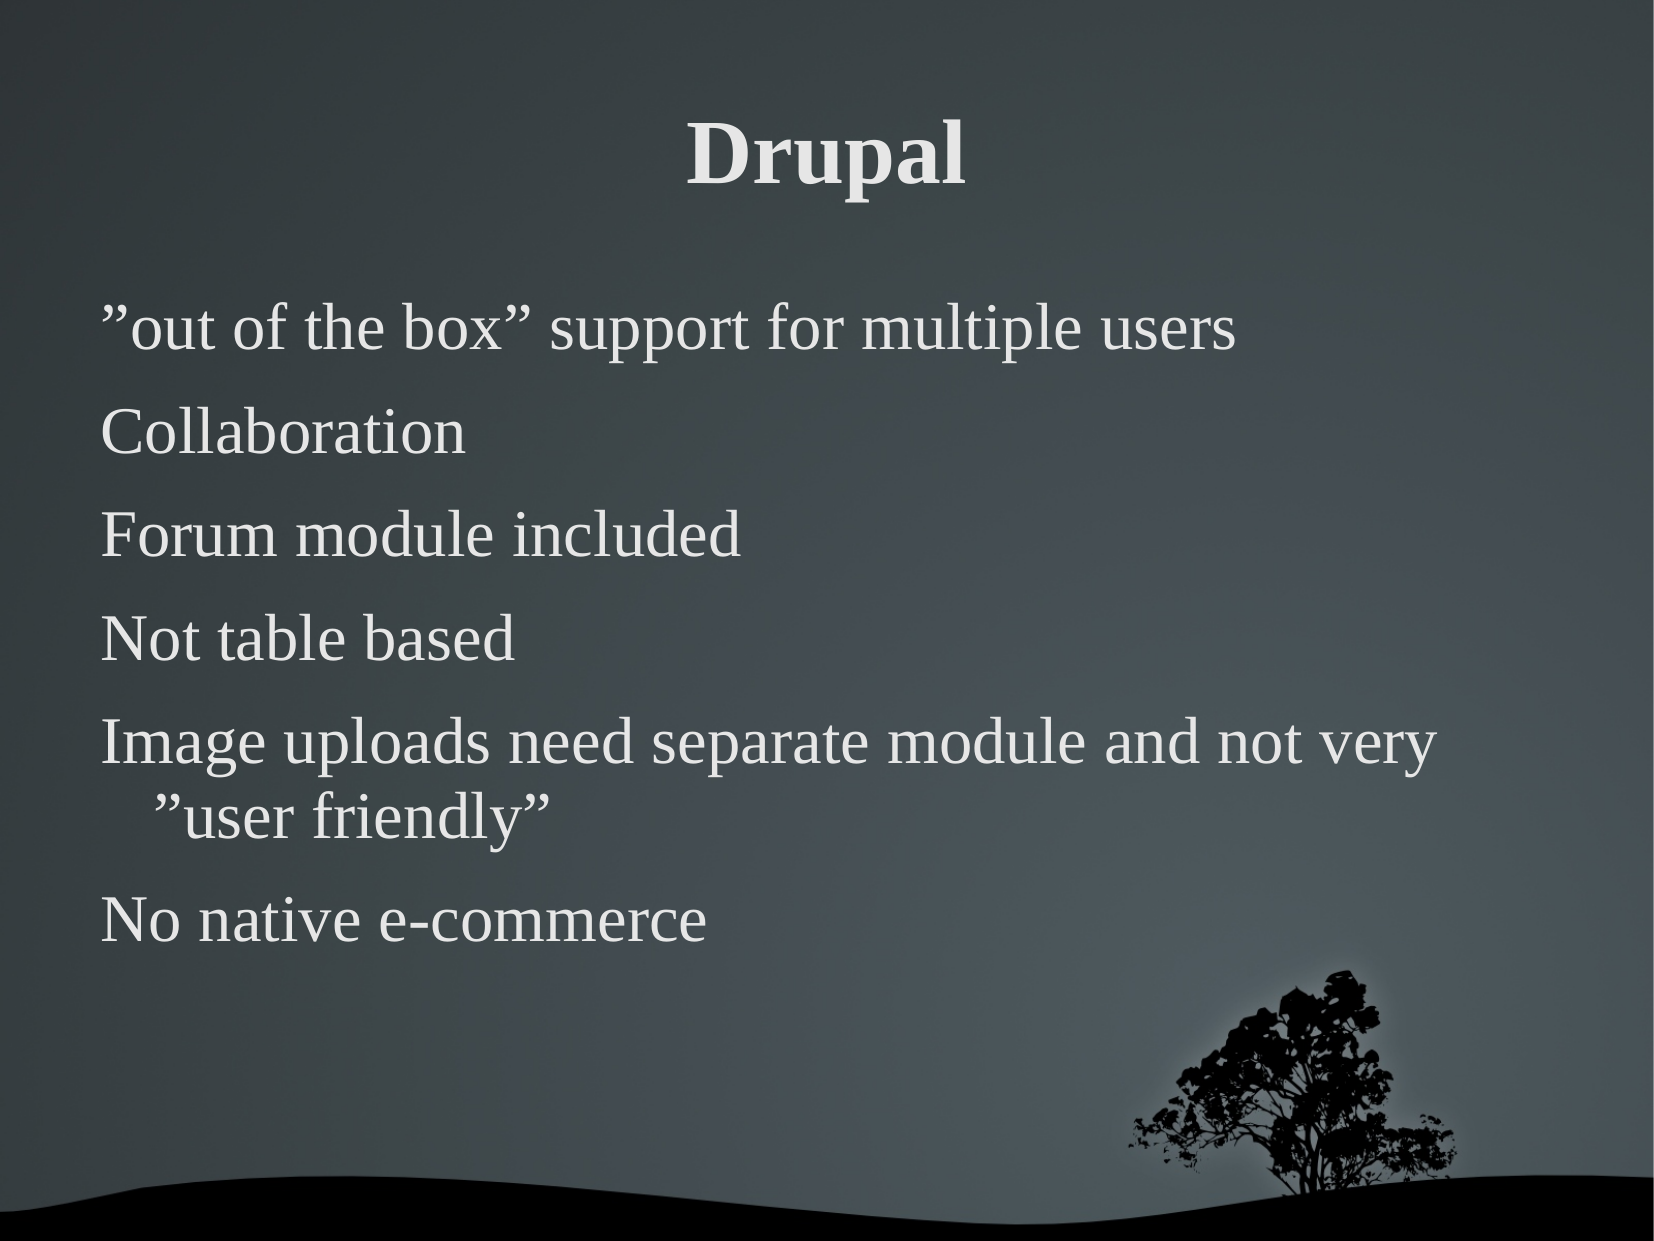

# Drupal
”out of the box” support for multiple users
Collaboration
Forum module included
Not table based
Image uploads need separate module and not very ”user friendly”
No native e-commerce